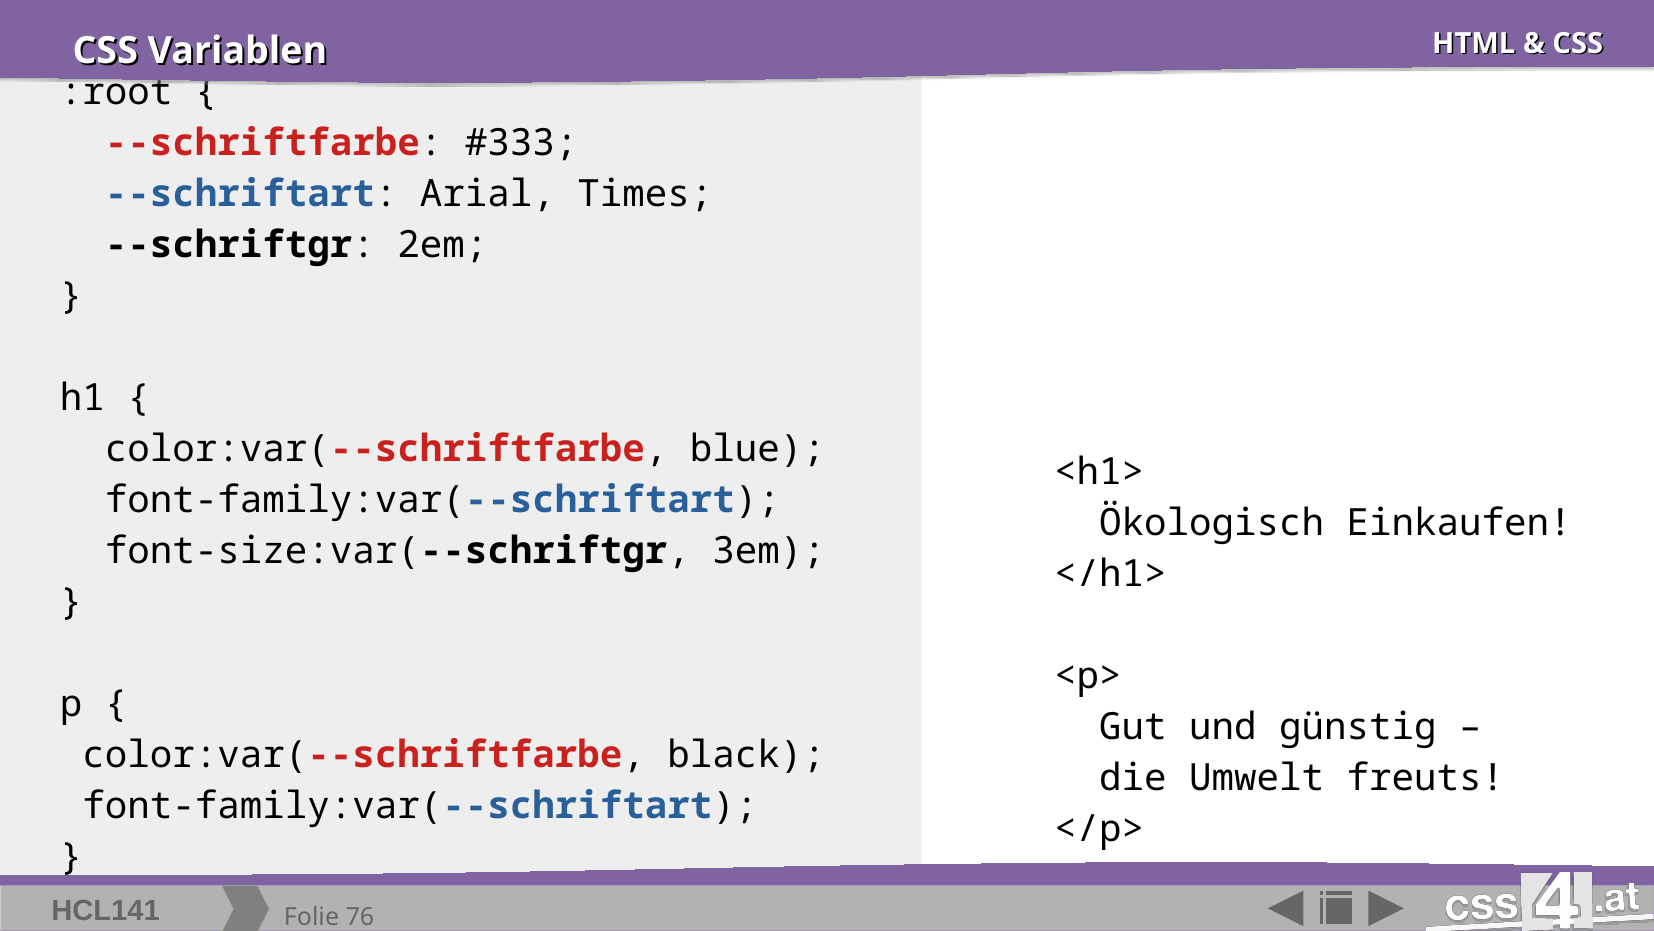

HTML & CSS
CSS Variablen
 :root {
 --schriftfarbe: #333;
 --schriftart: Arial, Times;
 --schriftgr: 2em;
 }
 h1 {
 color:var(--schriftfarbe, blue);
 font-family:var(--schriftart);
 font-size:var(--schriftgr, 3em);
 }
 p {
 color:var(--schriftfarbe, black);
 font-family:var(--schriftart);
 }
<h1>
 Ökologisch Einkaufen!</h1>
<p>
 Gut und günstig –
 die Umwelt freuts!
</p>
HCL141
Folie